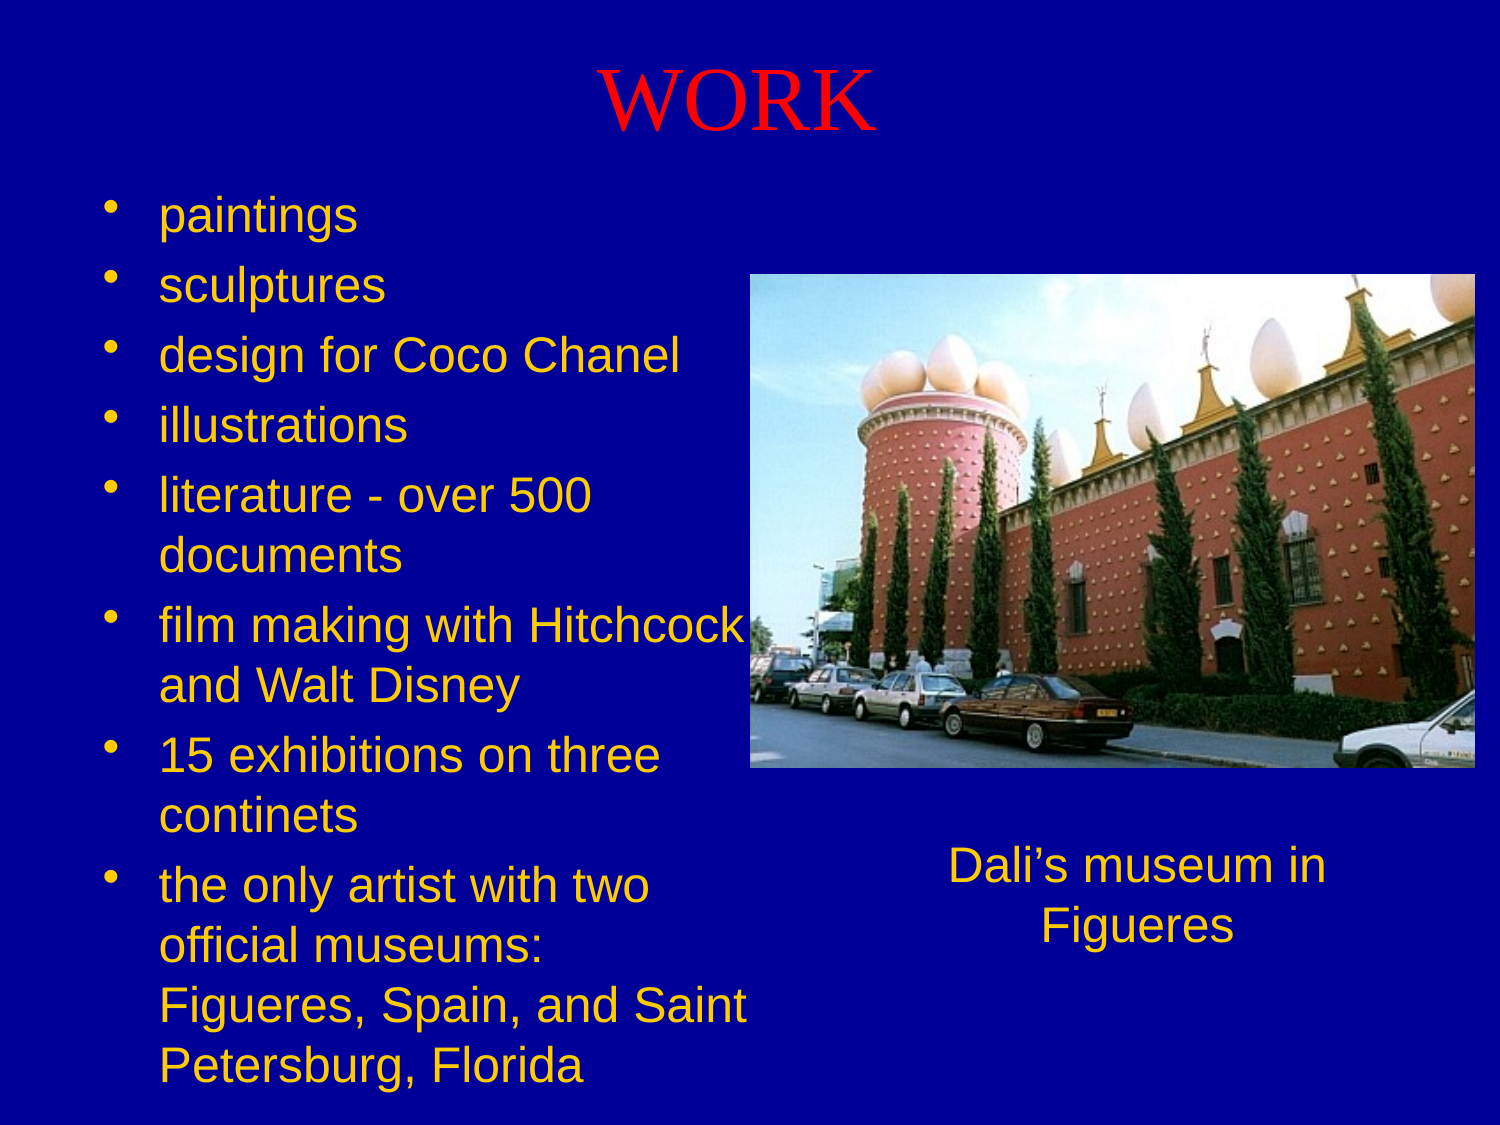

# WORK
paintings
sculptures
design for Coco Chanel
illustrations
literature - over 500 documents
film making with Hitchcock and Walt Disney
15 exhibitions on three continets
the only artist with two official museums: Figueres, Spain, and Saint Petersburg, Florida
Dali’s museum in Figueres